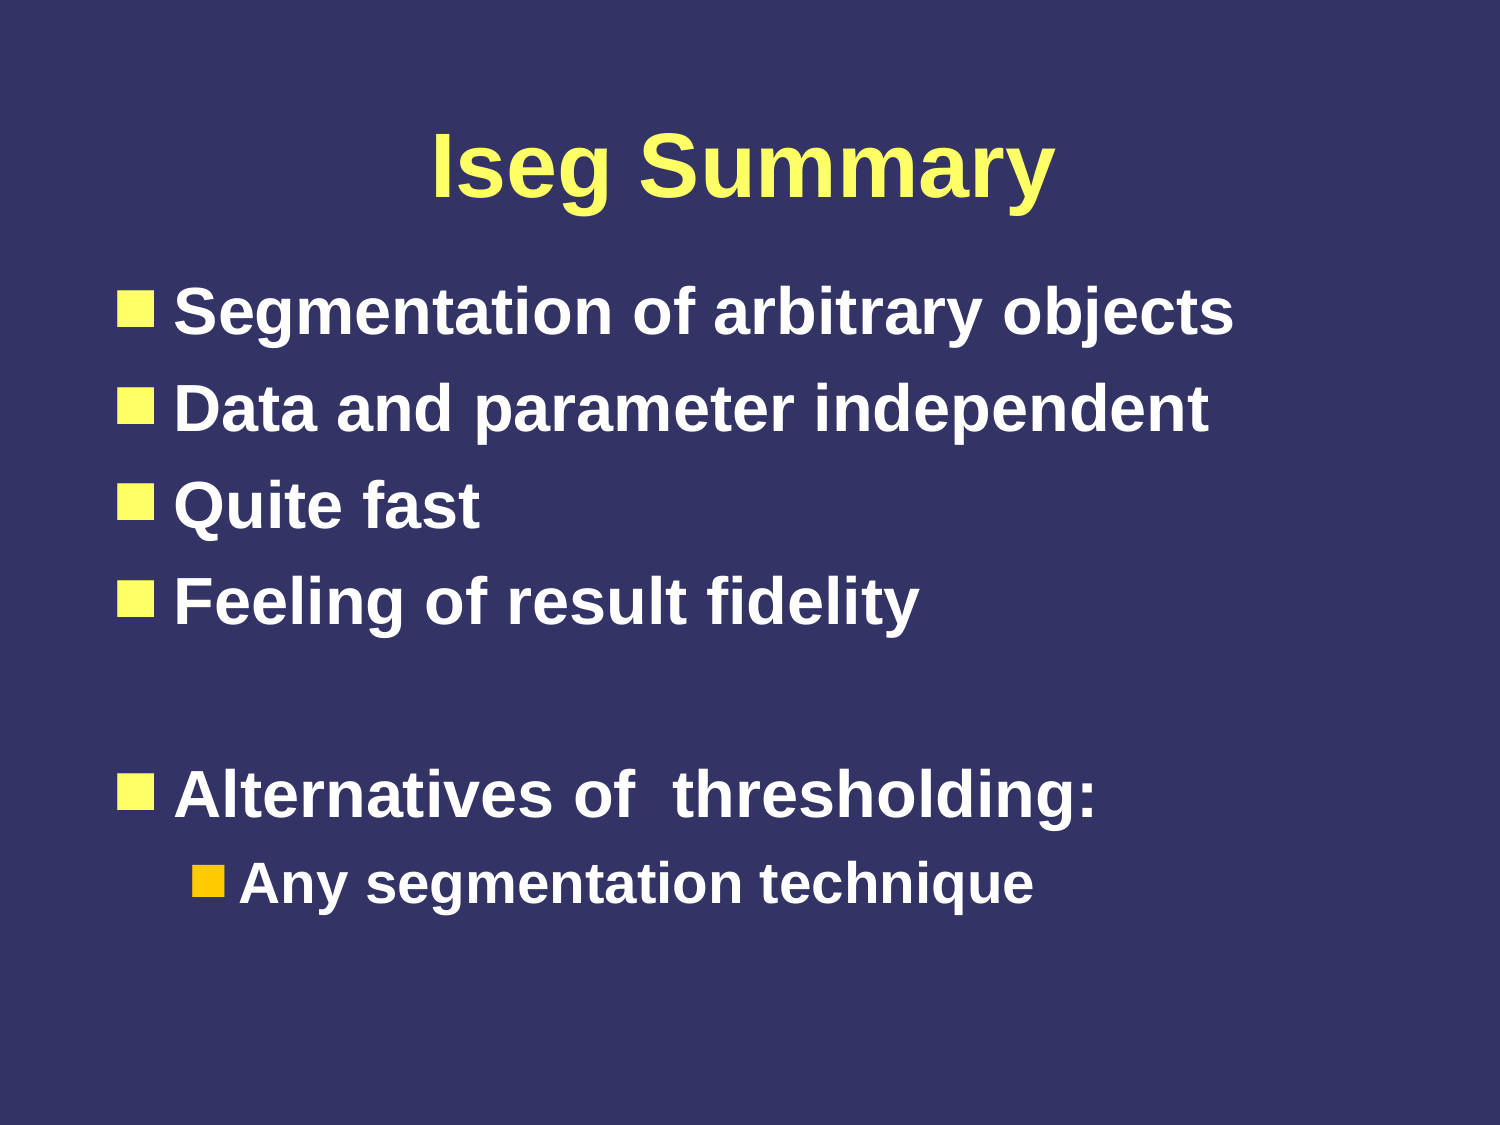

# Iseg Summary
Segmentation of arbitrary objects
Data and parameter independent
Quite fast
Feeling of result fidelity
Alternatives of thresholding:
Any segmentation technique